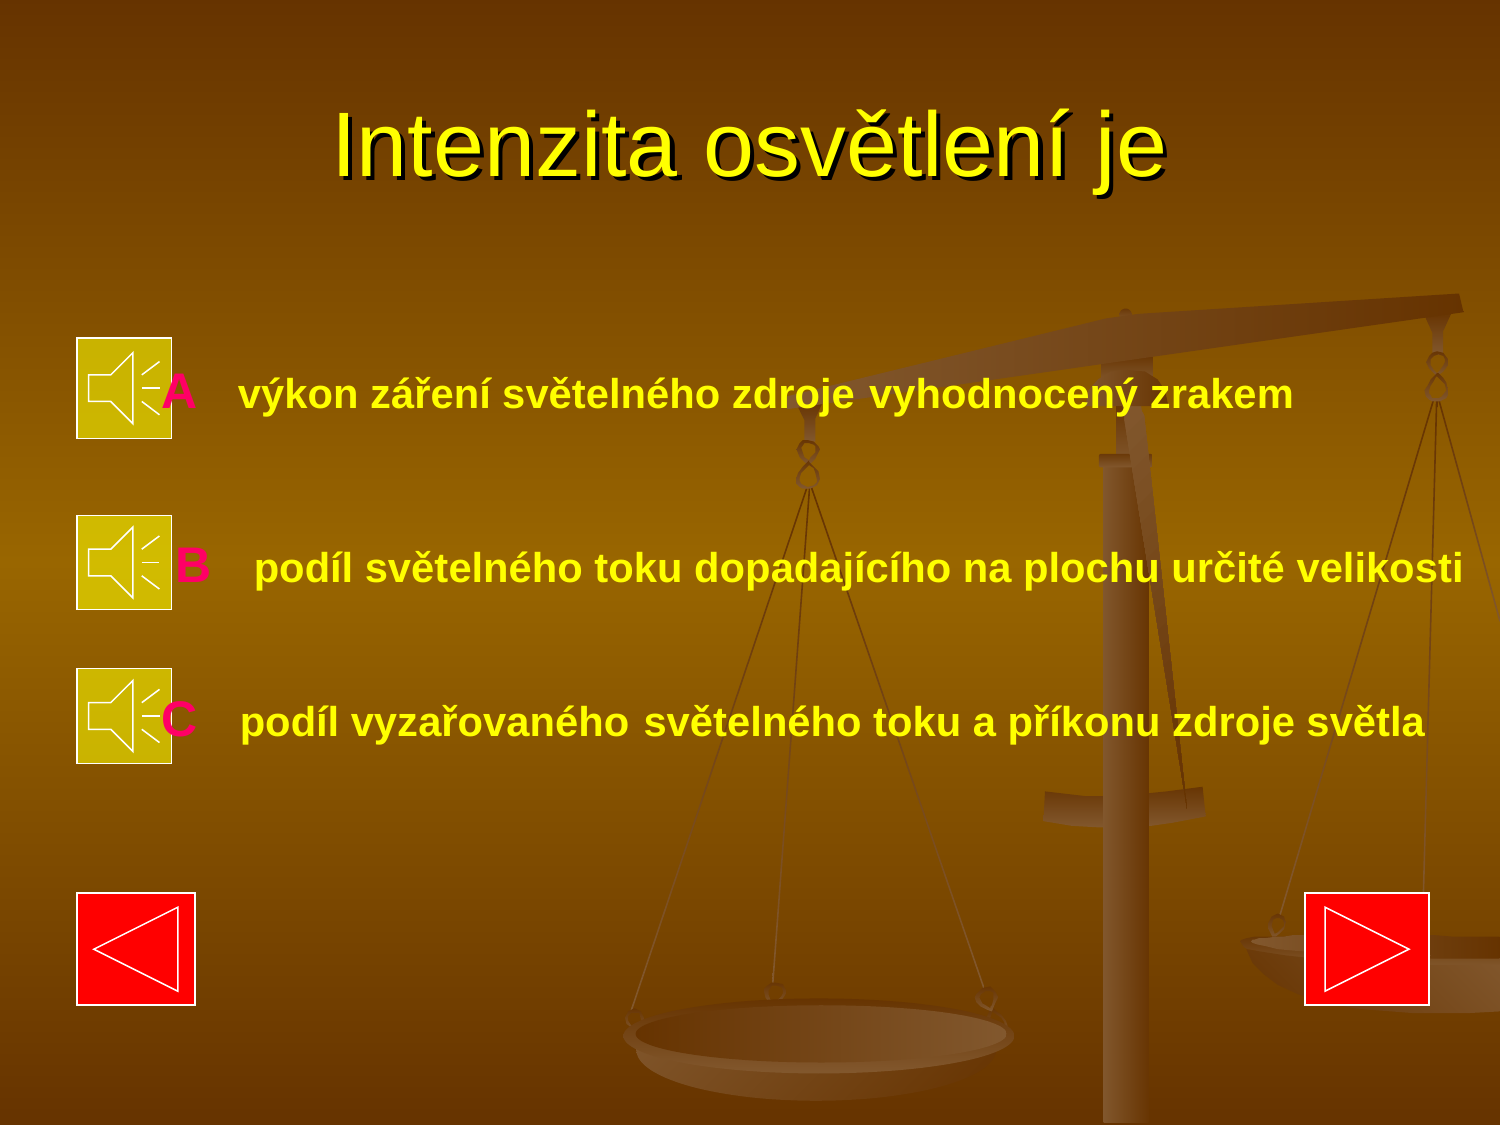

# Intenzita osvětlení je
 A výkon záření světelného zdroje vyhodnocený zrakem
 B podíl světelného toku dopadajícího na plochu určité velikosti
 C podíl vyzařovaného světelného toku a příkonu zdroje světla